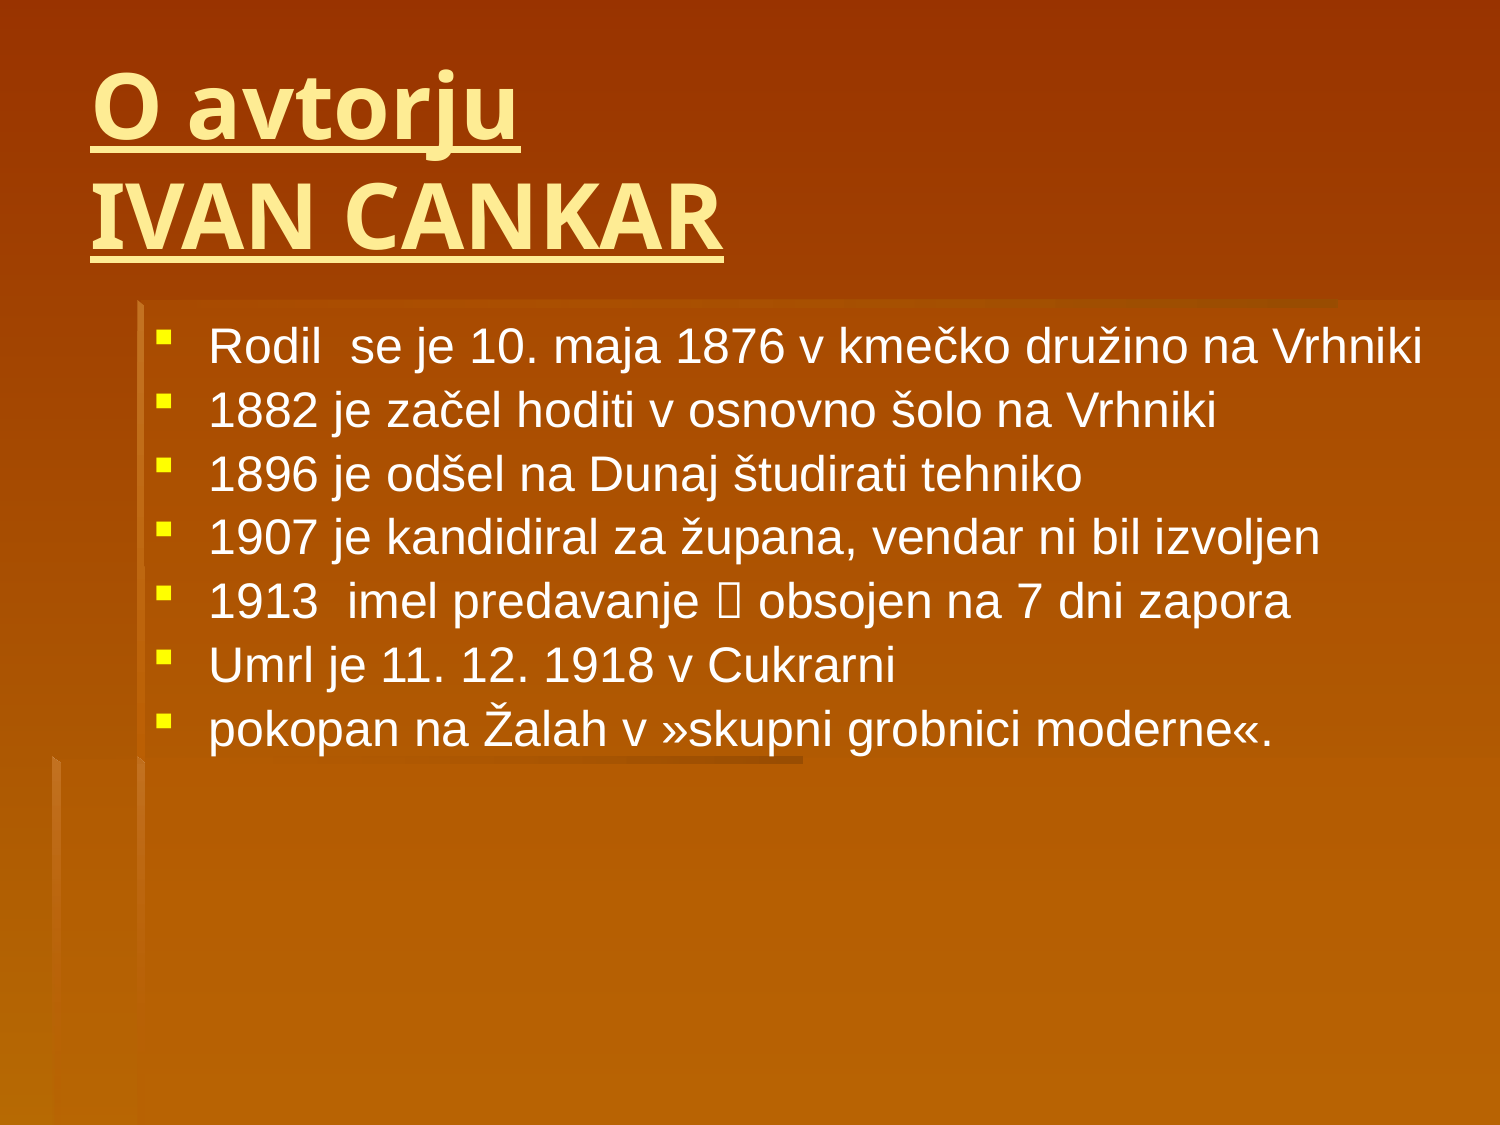

# O avtorju IVAN CANKAR
Rodil se je 10. maja 1876 v kmečko družino na Vrhniki
1882 je začel hoditi v osnovno šolo na Vrhniki
1896 je odšel na Dunaj študirati tehniko
1907 je kandidiral za župana, vendar ni bil izvoljen
1913 imel predavanje  obsojen na 7 dni zapora
Umrl je 11. 12. 1918 v Cukrarni
pokopan na Žalah v »skupni grobnici moderne«.